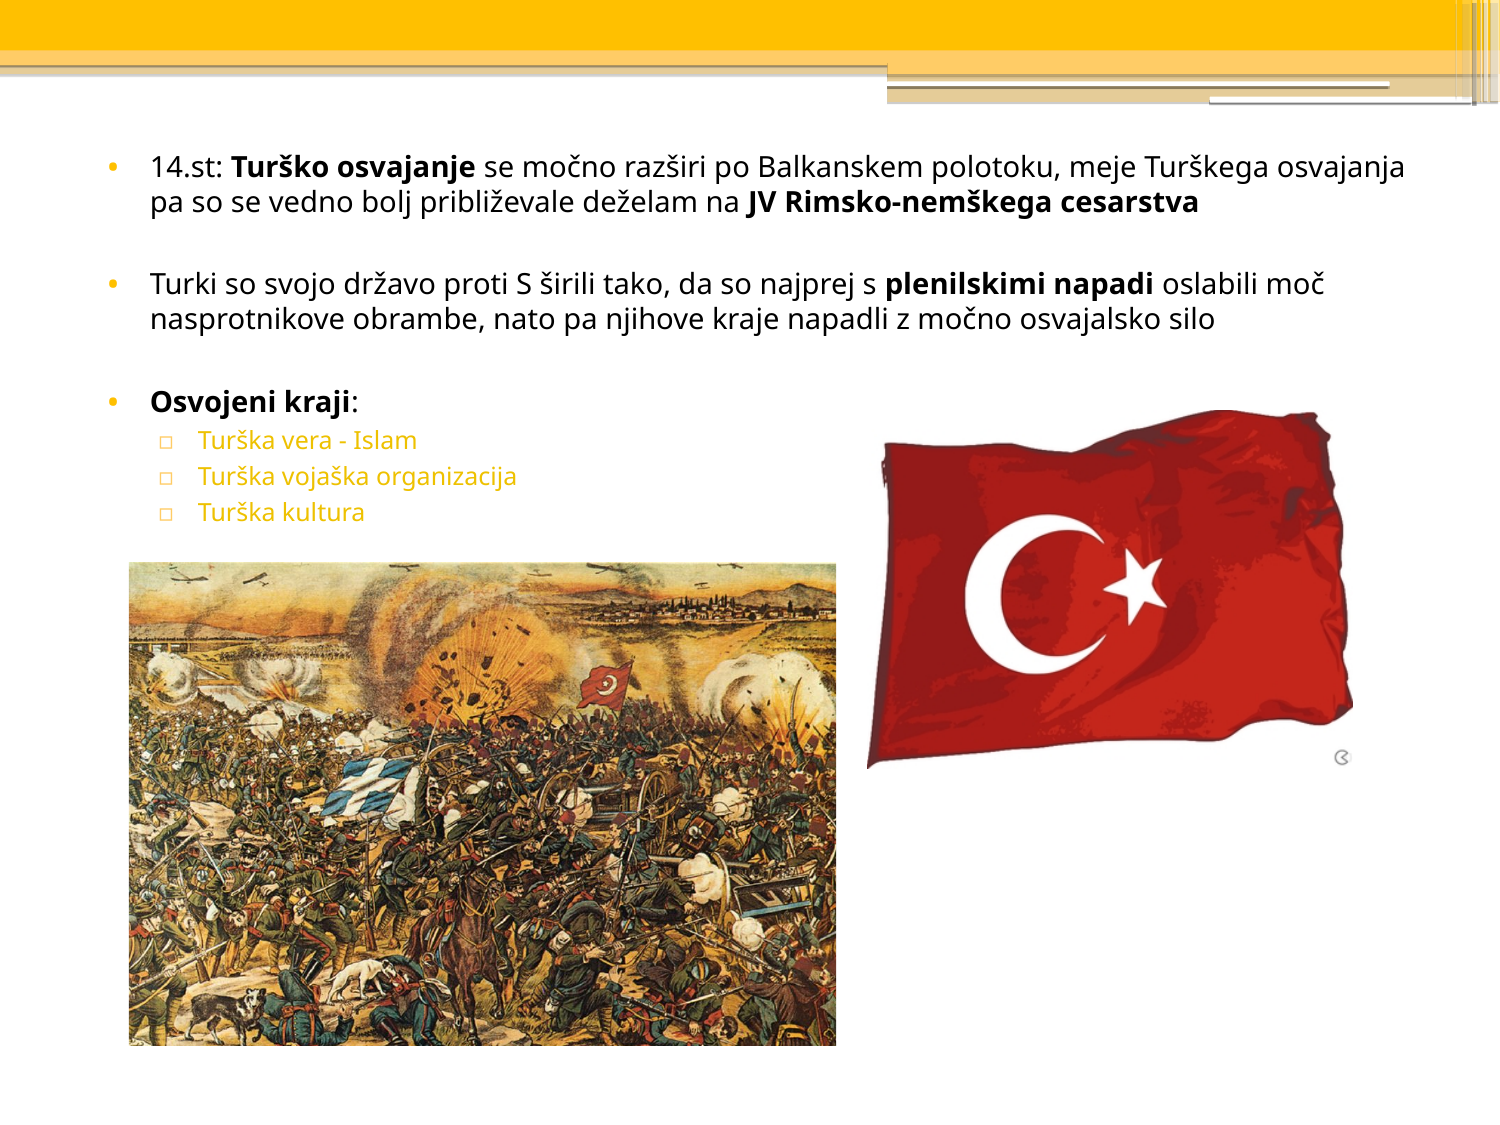

#
14.st: Turško osvajanje se močno razširi po Balkanskem polotoku, meje Turškega osvajanja pa so se vedno bolj približevale deželam na JV Rimsko-nemškega cesarstva
Turki so svojo državo proti S širili tako, da so najprej s plenilskimi napadi oslabili moč nasprotnikove obrambe, nato pa njihove kraje napadli z močno osvajalsko silo
Osvojeni kraji:
Turška vera - Islam
Turška vojaška organizacija
Turška kultura